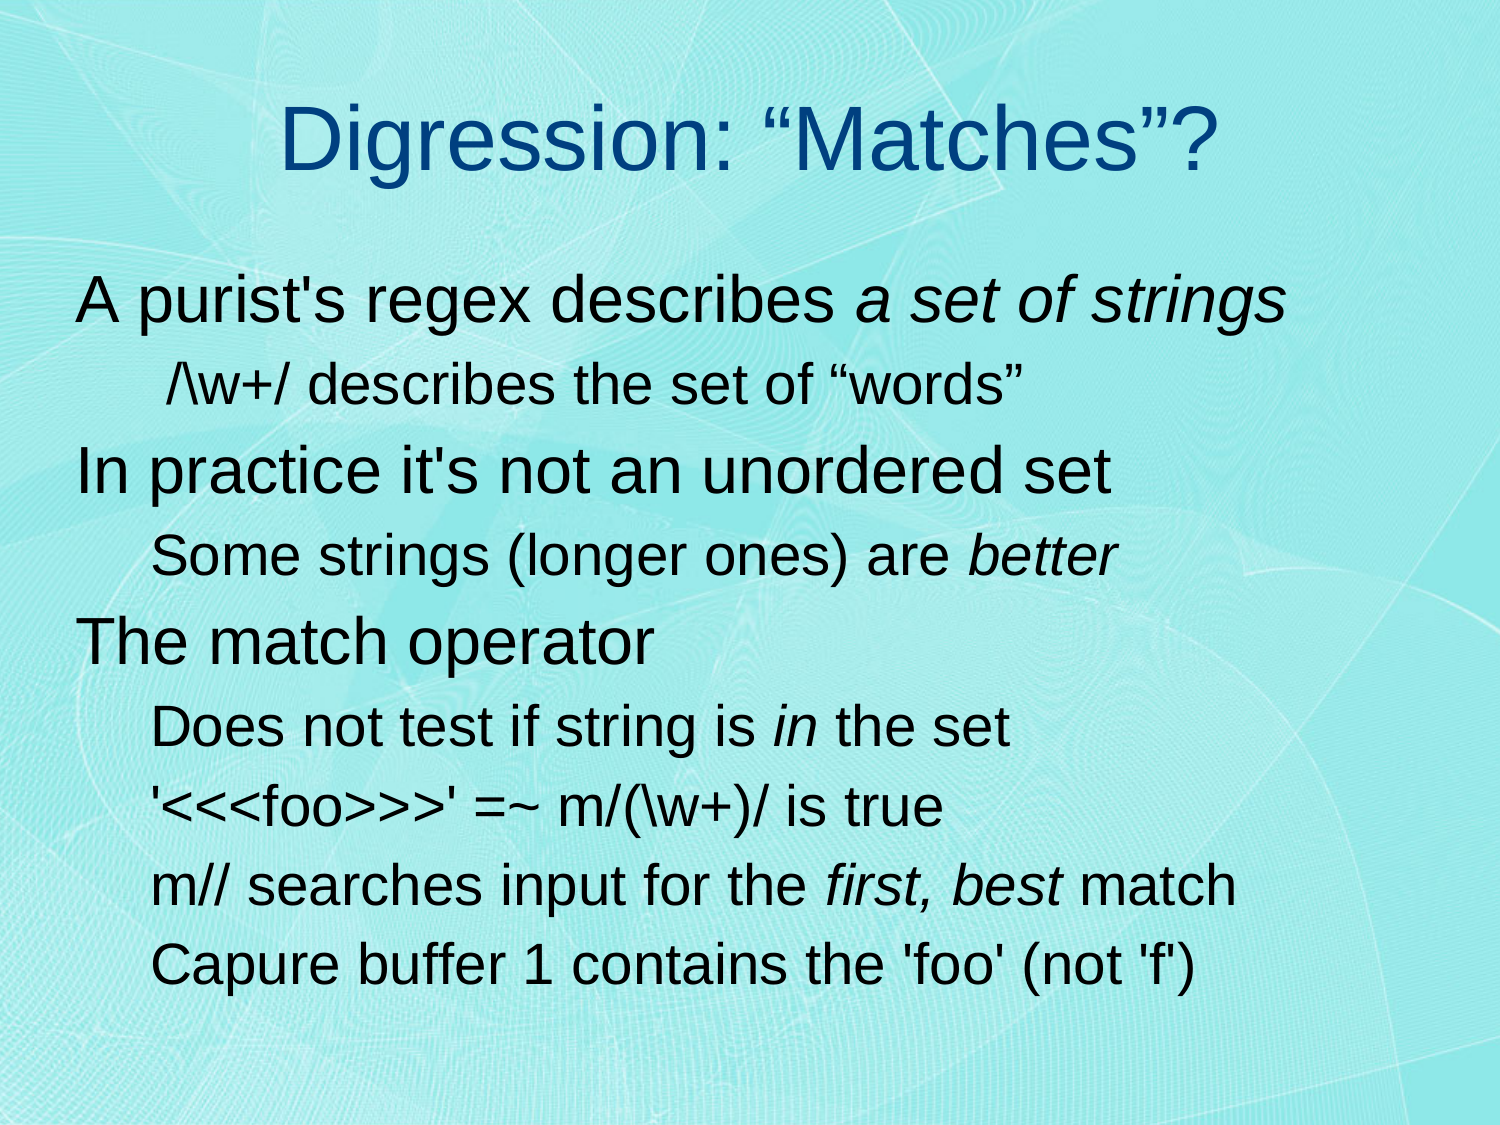

# Digression: “Matches”?
A purist's regex describes a set of strings
 /\w+/ describes the set of “words”
In practice it's not an unordered set
Some strings (longer ones) are better
The match operator
Does not test if string is in the set
'<<<foo>>>' =~ m/(\w+)/ is true
m// searches input for the first, best match
Capure buffer 1 contains the 'foo' (not 'f')